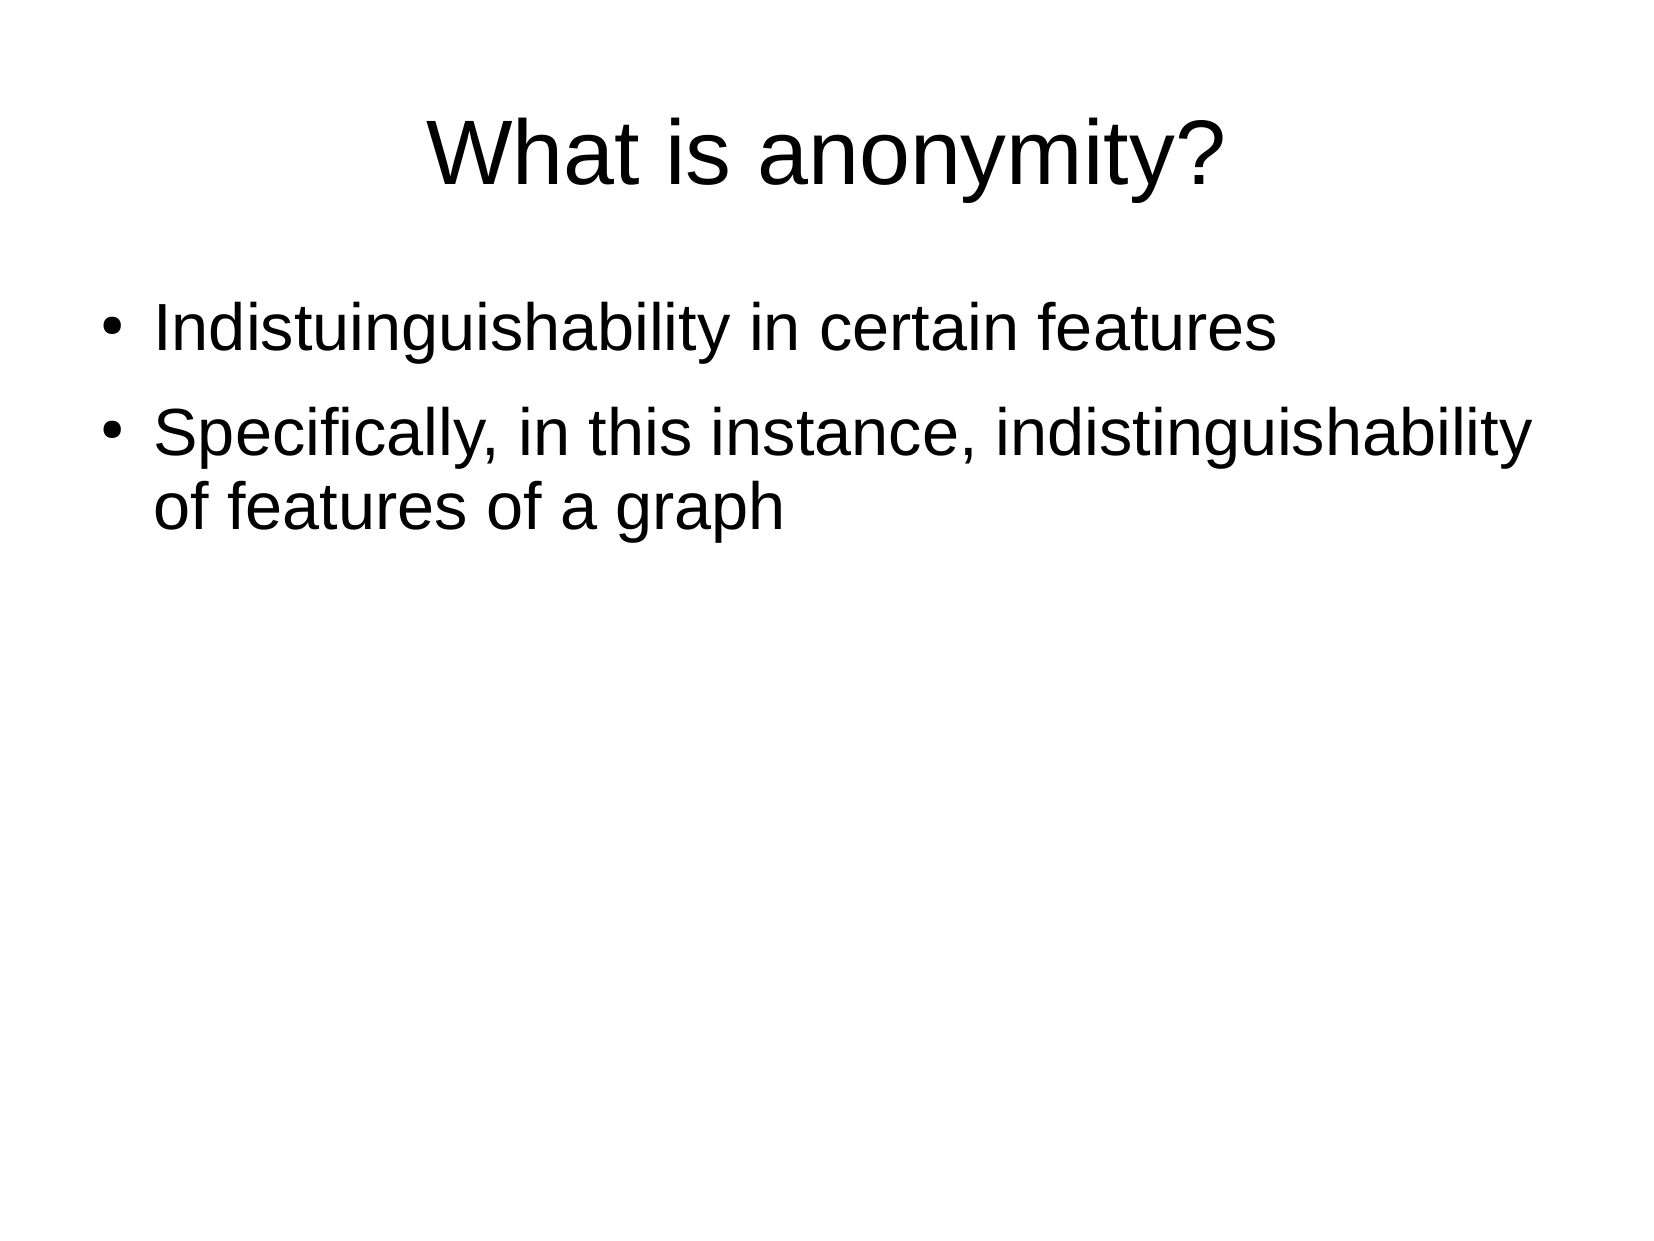

# What is anonymity?
Indistuinguishability in certain features
Specifically, in this instance, indistinguishability of features of a graph